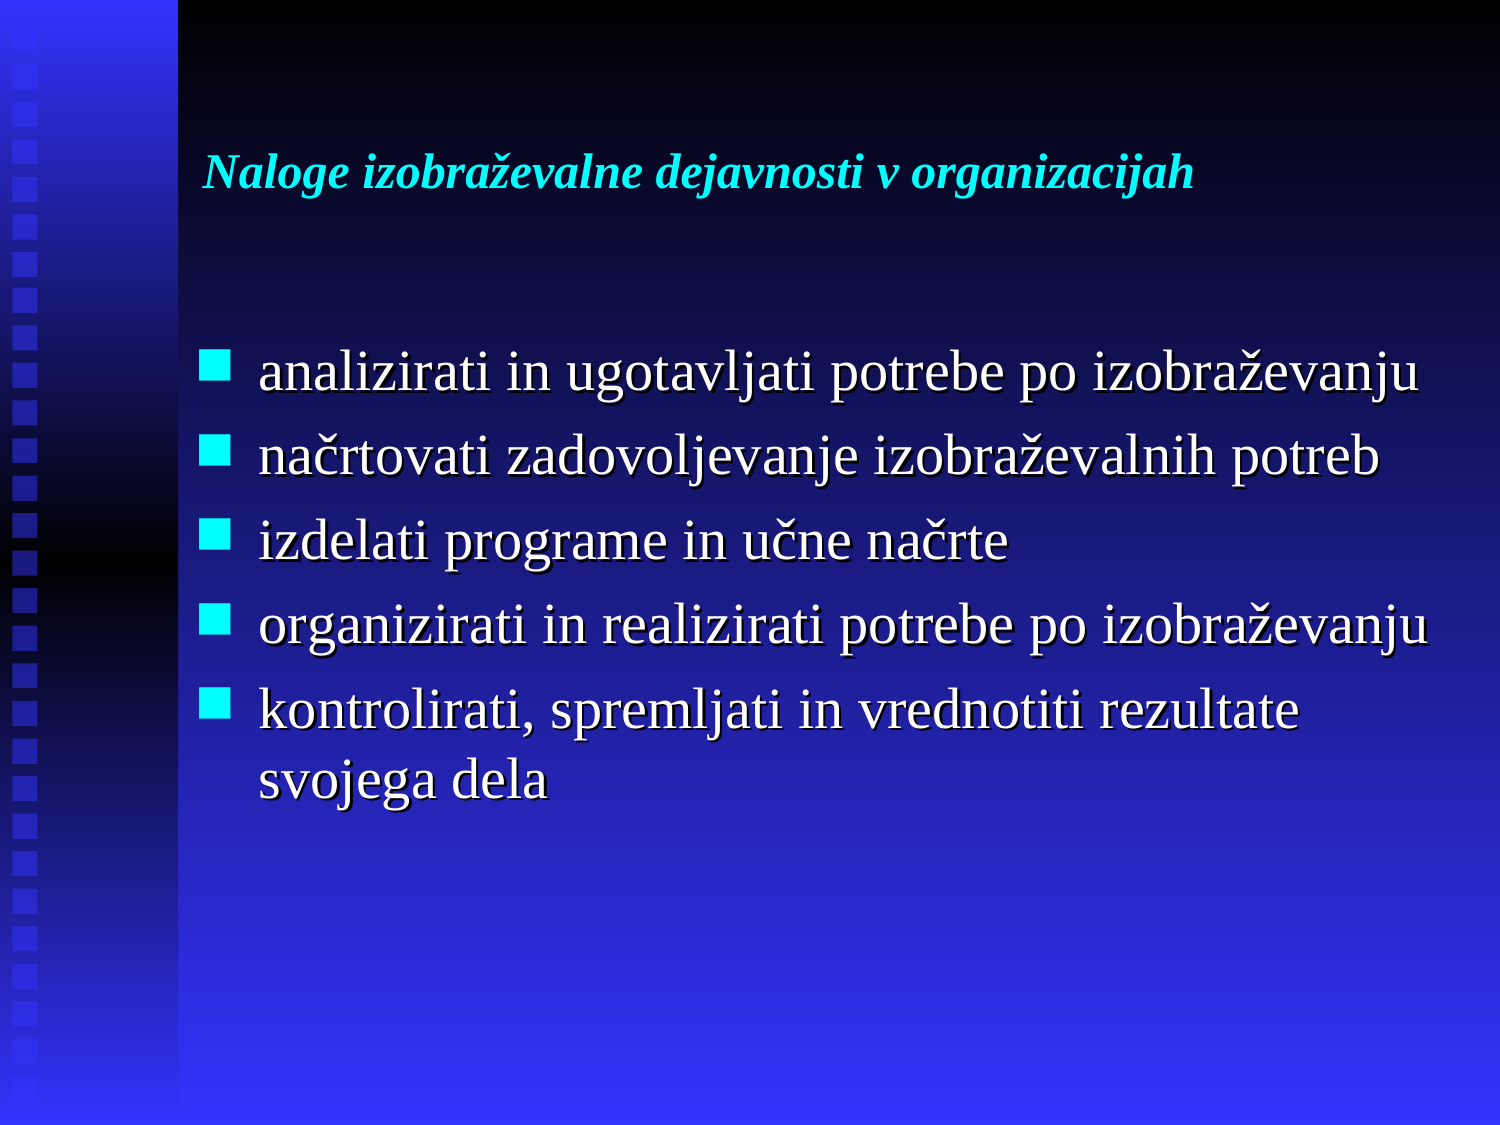

# Naloge izobraževalne dejavnosti v organizacijah
analizirati in ugotavljati potrebe po izobraževanju
načrtovati zadovoljevanje izobraževalnih potreb
izdelati programe in učne načrte
organizirati in realizirati potrebe po izobraževanju
kontrolirati, spremljati in vrednotiti rezultate svojega dela